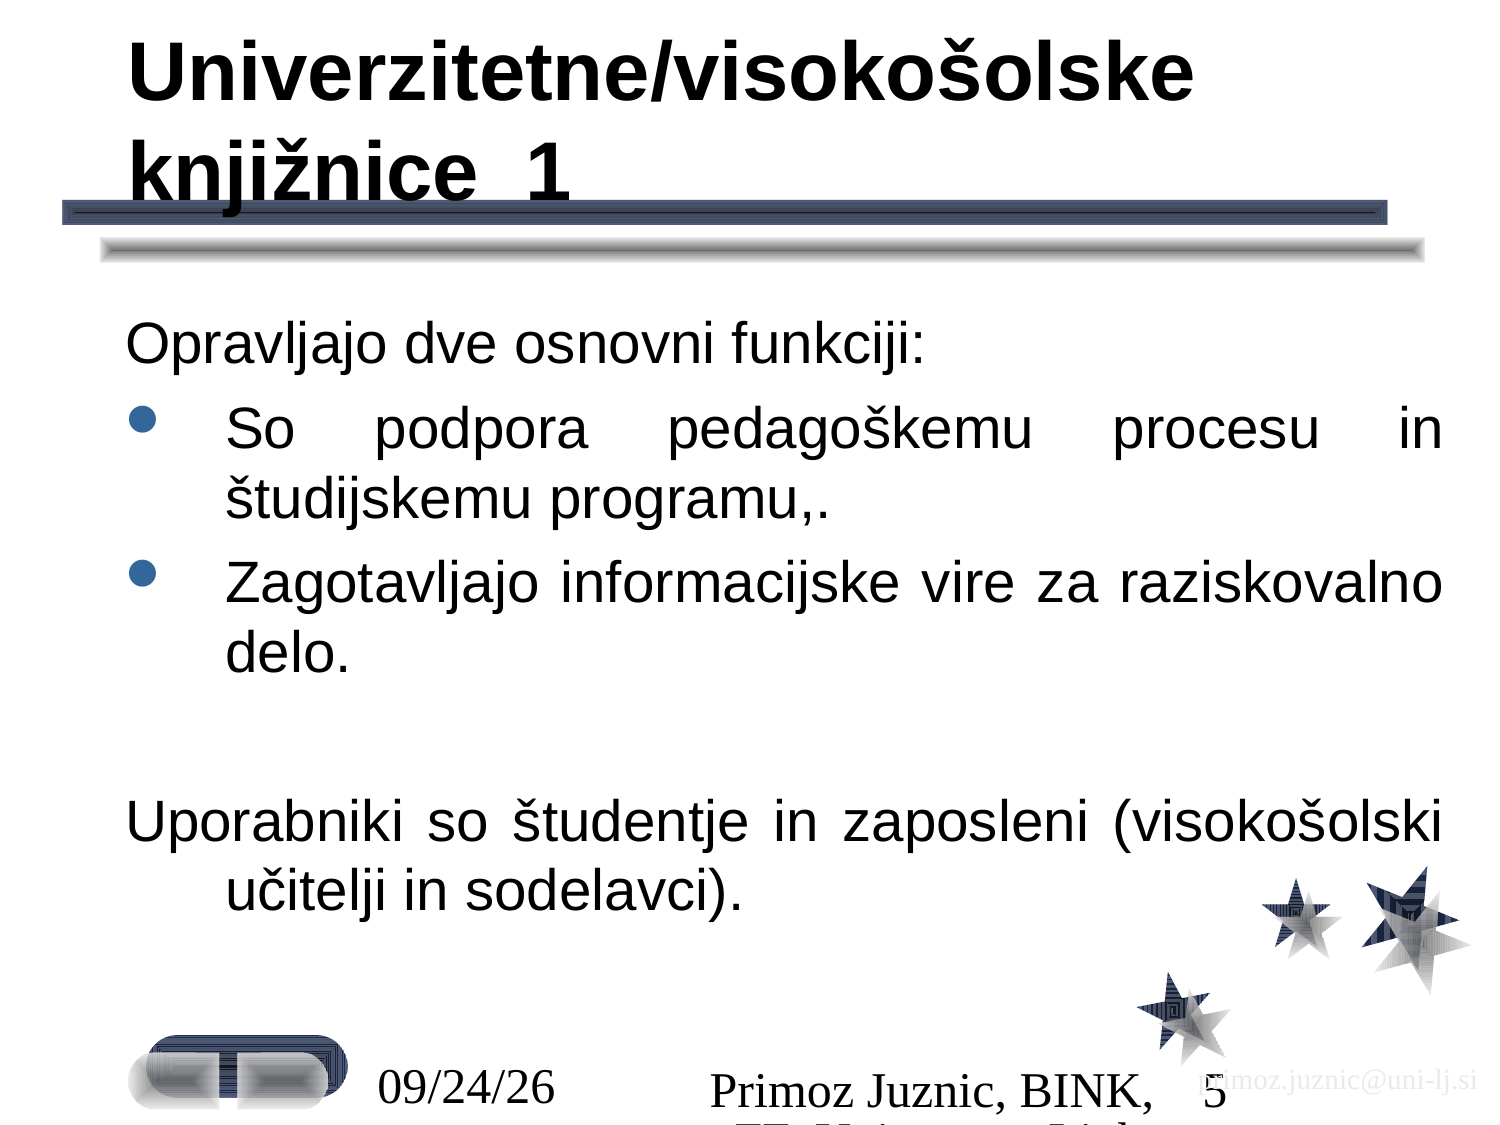

# Univerzitetne/visokošolske knjižnice 1
Opravljajo dve osnovni funkciji:
So podpora pedagoškemu procesu in študijskemu programu,.
Zagotavljajo informacijske vire za raziskovalno delo.
Uporabniki so študentje in zaposleni (visokošolski učitelji in sodelavci).
Primoz Juznic, BINK, FF, Univerza v Ljubljani
5